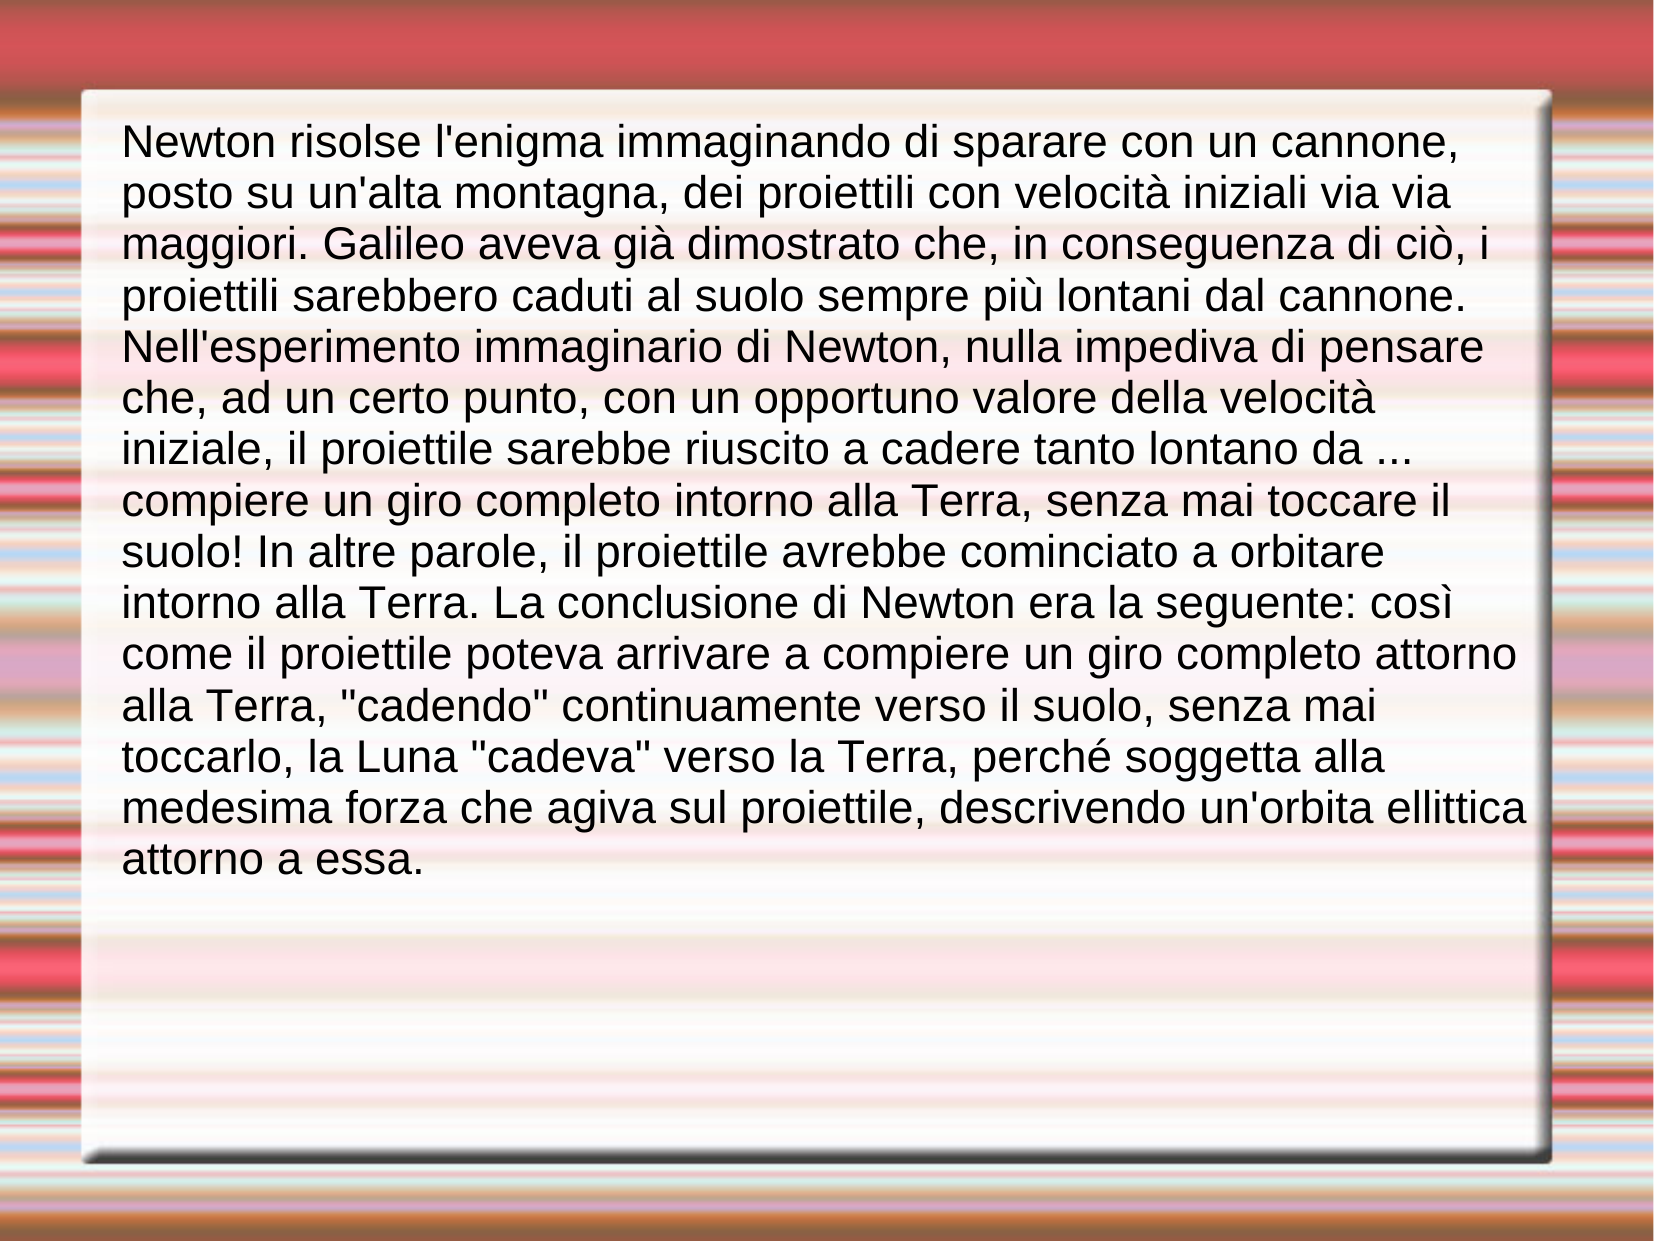

# Newton risolse l'enigma immaginando di sparare con un cannone, posto su un'alta montagna, dei proiettili con velocità iniziali via via maggiori. Galileo aveva già dimostrato che, in conseguenza di ciò, i proiettili sarebbero caduti al suolo sempre più lontani dal cannone. Nell'esperimento immaginario di Newton, nulla impediva di pensare che, ad un certo punto, con un opportuno valore della velocità iniziale, il proiettile sarebbe riuscito a cadere tanto lontano da ... compiere un giro completo intorno alla Terra, senza mai toccare il suolo! In altre parole, il proiettile avrebbe cominciato a orbitare intorno alla Terra. La conclusione di Newton era la seguente: così come il proiettile poteva arrivare a compiere un giro completo attorno alla Terra, "cadendo" continuamente verso il suolo, senza mai toccarlo, la Luna "cadeva" verso la Terra, perché soggetta alla medesima forza che agiva sul proiettile, descrivendo un'orbita ellittica attorno a essa.